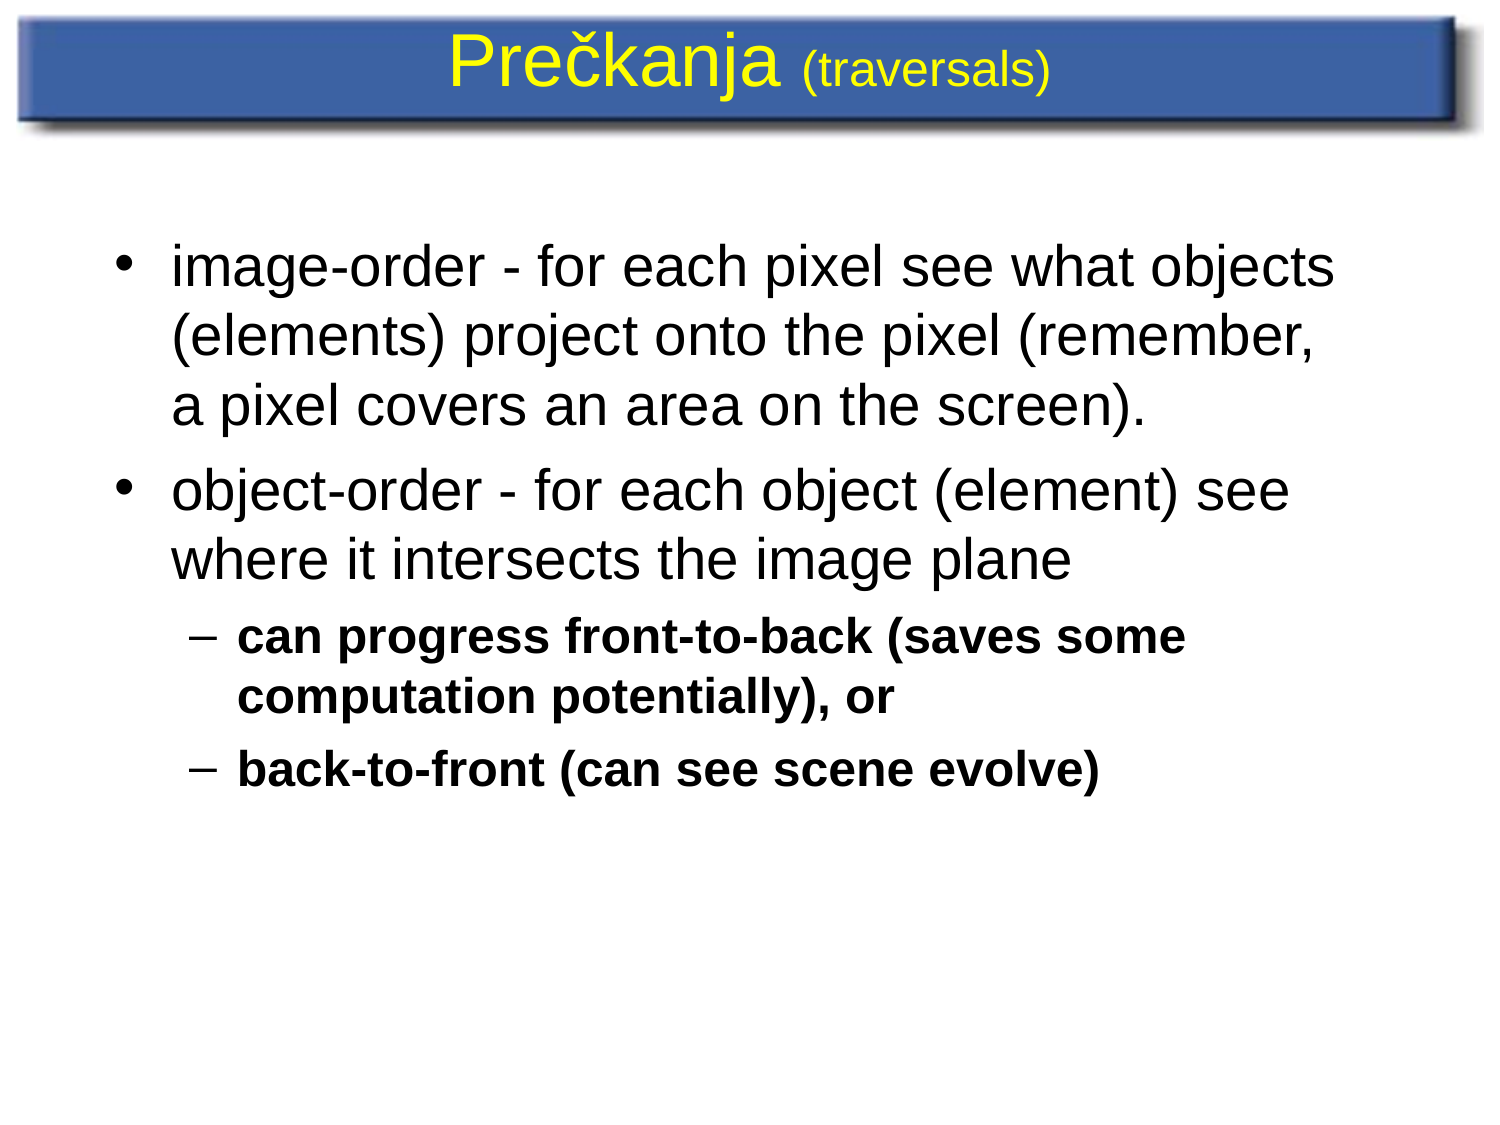

# Prečkanja (traversals)
image-order - for each pixel see what objects (elements) project onto the pixel (remember, a pixel covers an area on the screen).
object-order - for each object (element) see where it intersects the image plane
can progress front-to-back (saves some computation potentially), or
back-to-front (can see scene evolve)